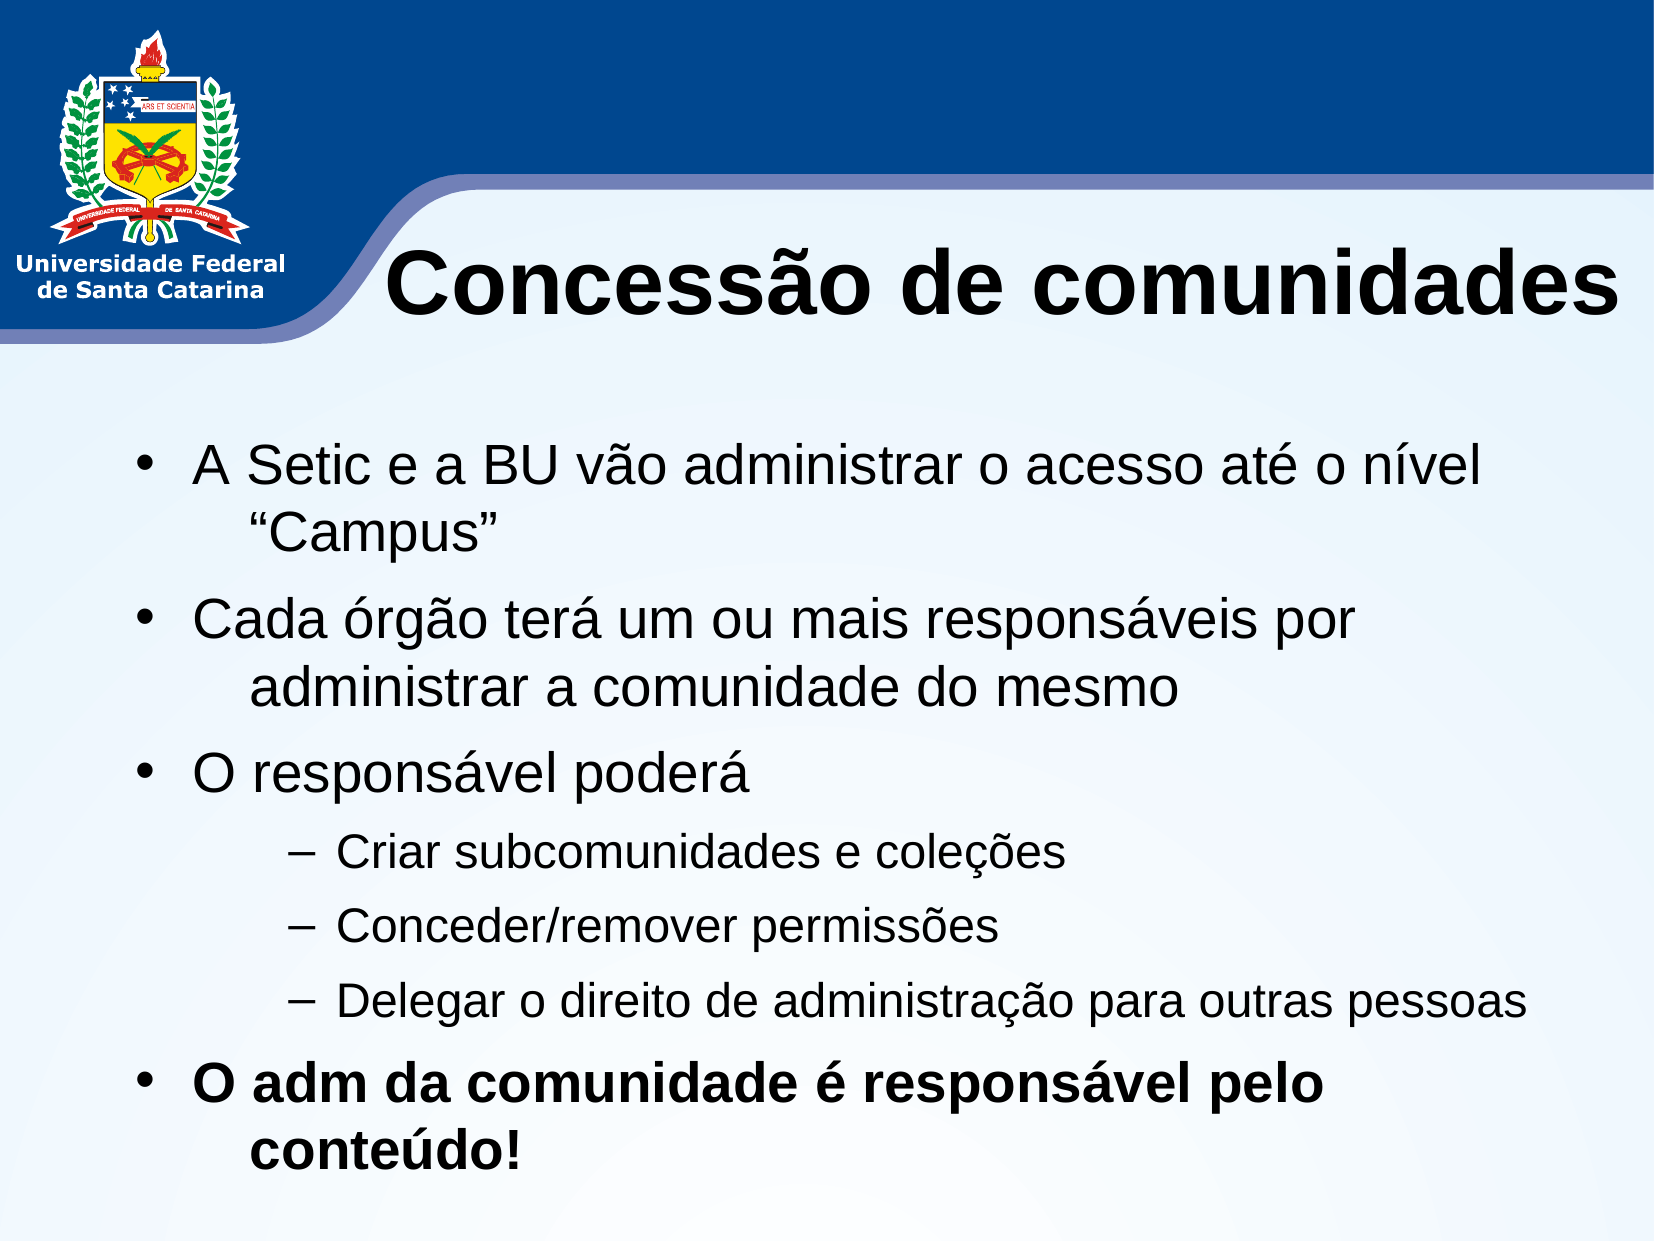

# Concessão de comunidades
A Setic e a BU vão administrar o acesso até o nível “Campus”
Cada órgão terá um ou mais responsáveis por administrar a comunidade do mesmo
O responsável poderá
Criar subcomunidades e coleções
Conceder/remover permissões
Delegar o direito de administração para outras pessoas
O adm da comunidade é responsável pelo conteúdo!